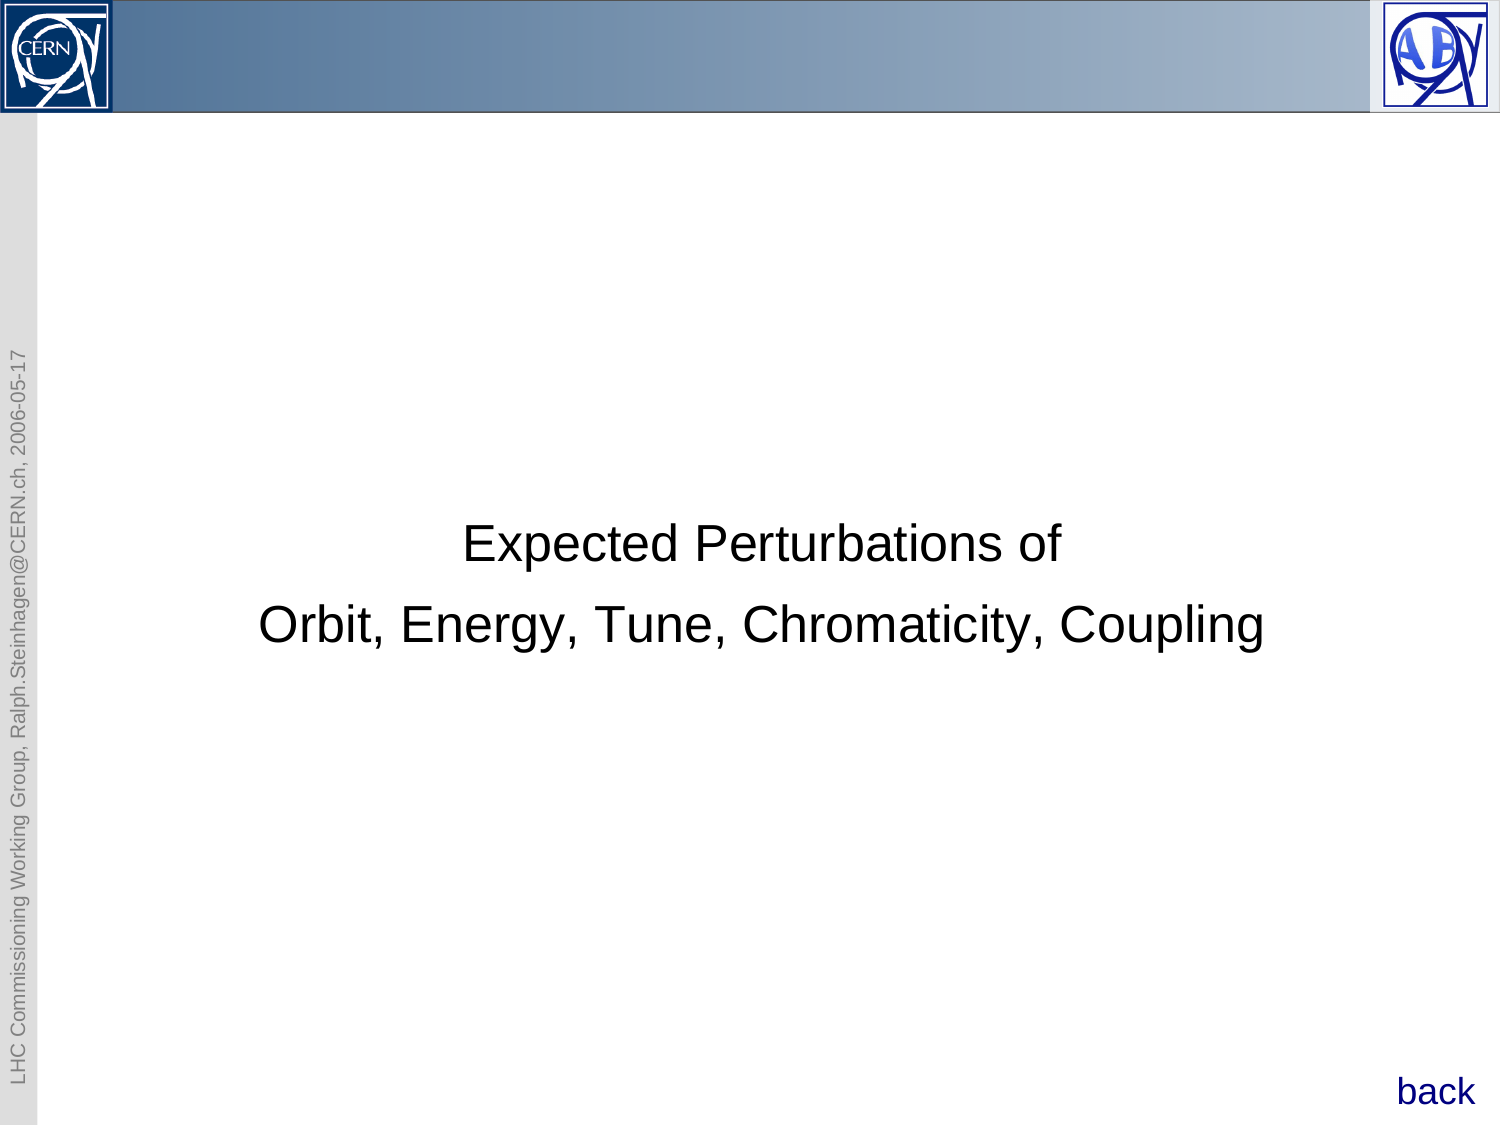

#
Expected Perturbations of
Orbit, Energy, Tune, Chromaticity, Coupling
back